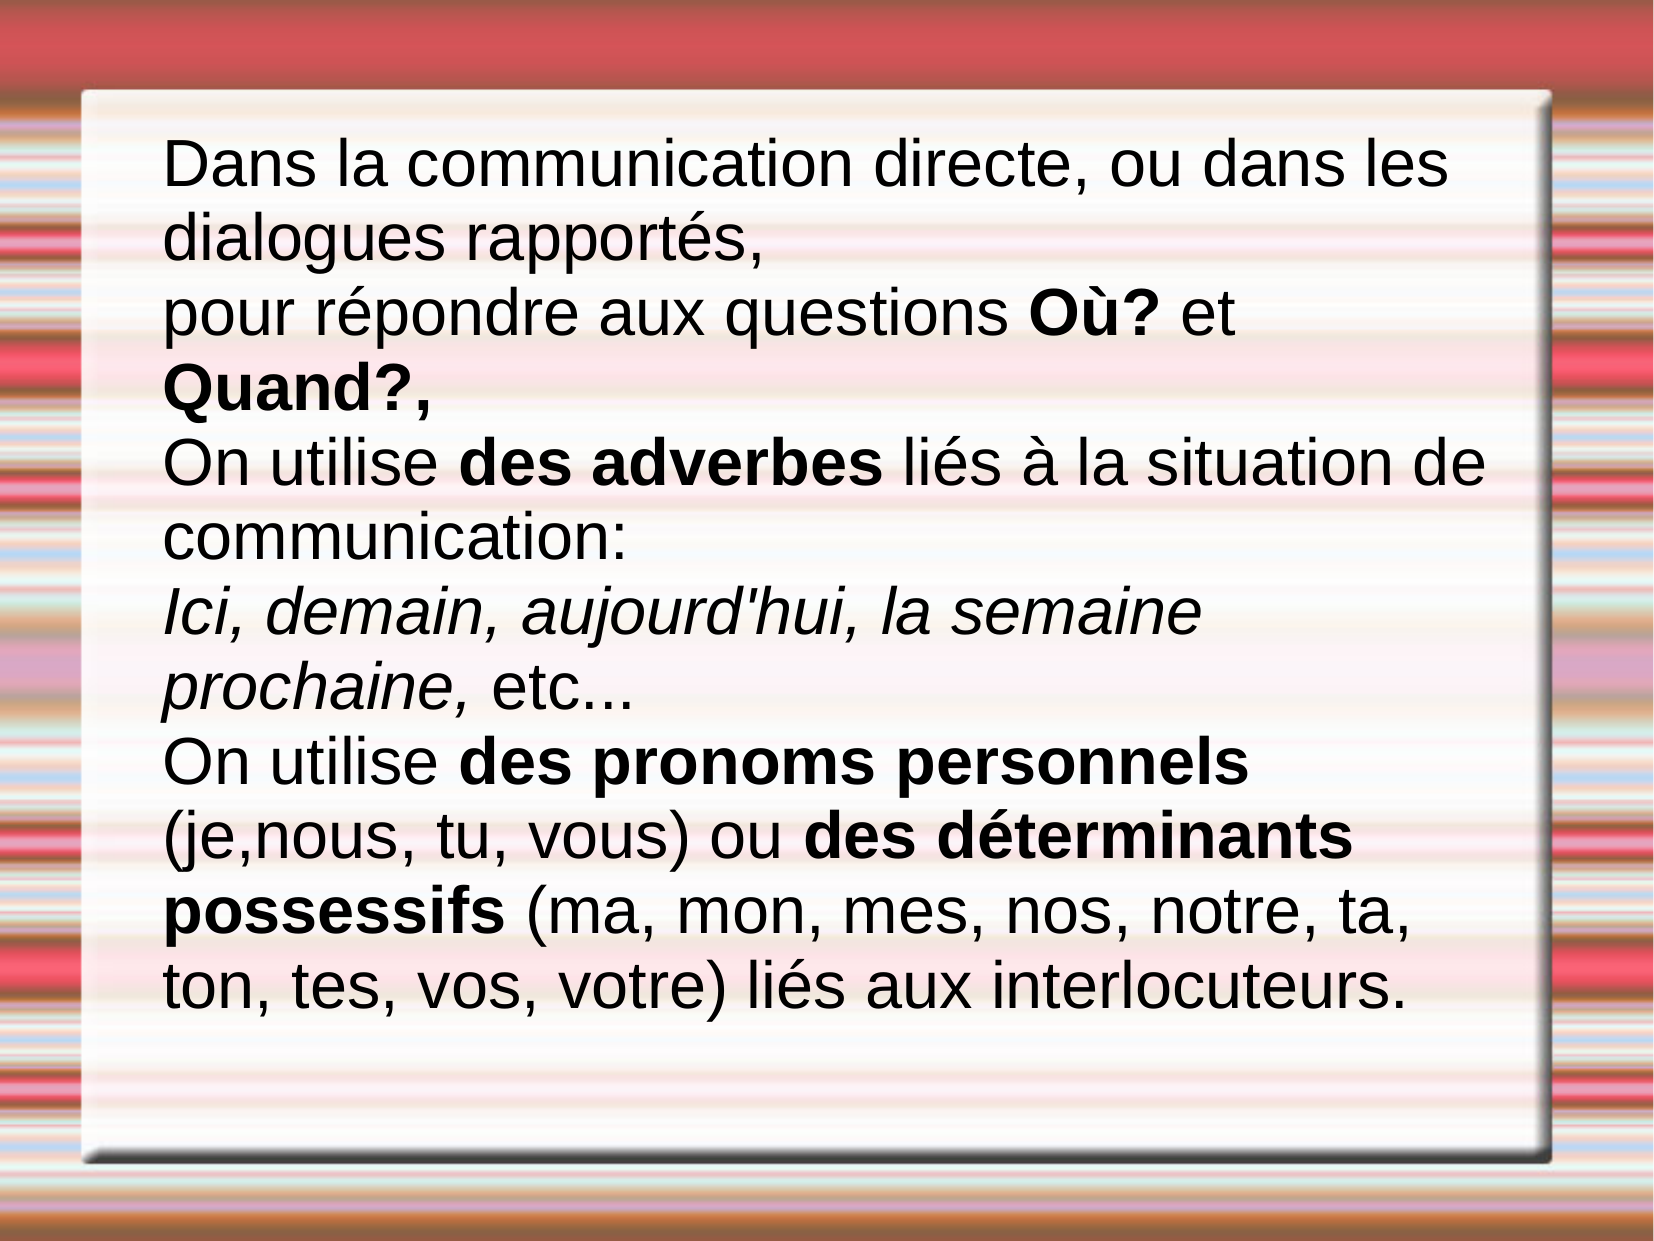

Dans la communication directe, ou dans les dialogues rapportés,
pour répondre aux questions Où? et Quand?,
On utilise des adverbes liés à la situation de communication:
Ici, demain, aujourd'hui, la semaine prochaine, etc...
On utilise des pronoms personnels (je,nous, tu, vous) ou des déterminants possessifs (ma, mon, mes, nos, notre, ta, ton, tes, vos, votre) liés aux interlocuteurs.